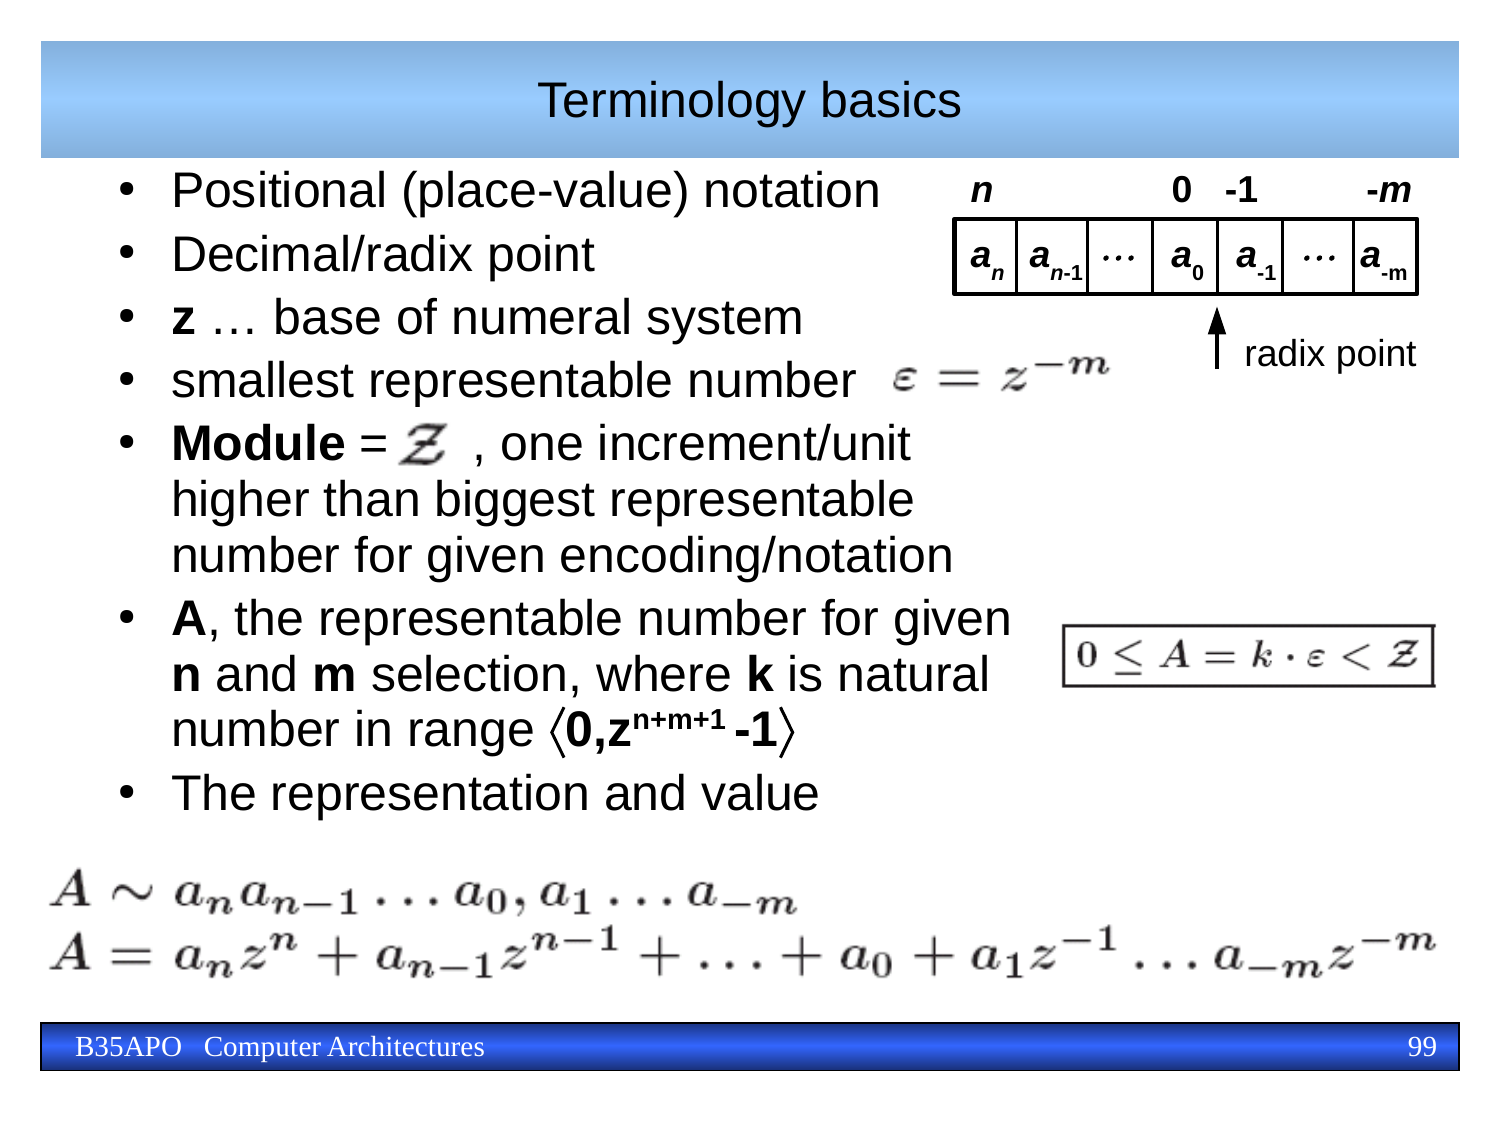

# Terminology basics
n
0
-1
-m
an
an-1
…
a0
a-1
…
a-m
radix point
Positional (place-value) notation
Decimal/radix point
z … base of numeral system
smallest representable number
Module = , one increment/unit higher than biggest representable number for given encoding/notation
A, the representable number for given n and m selection, where k is natural number in range 0,zn+m+1 -1
The representation and value
B35APO Computer Architectures
99